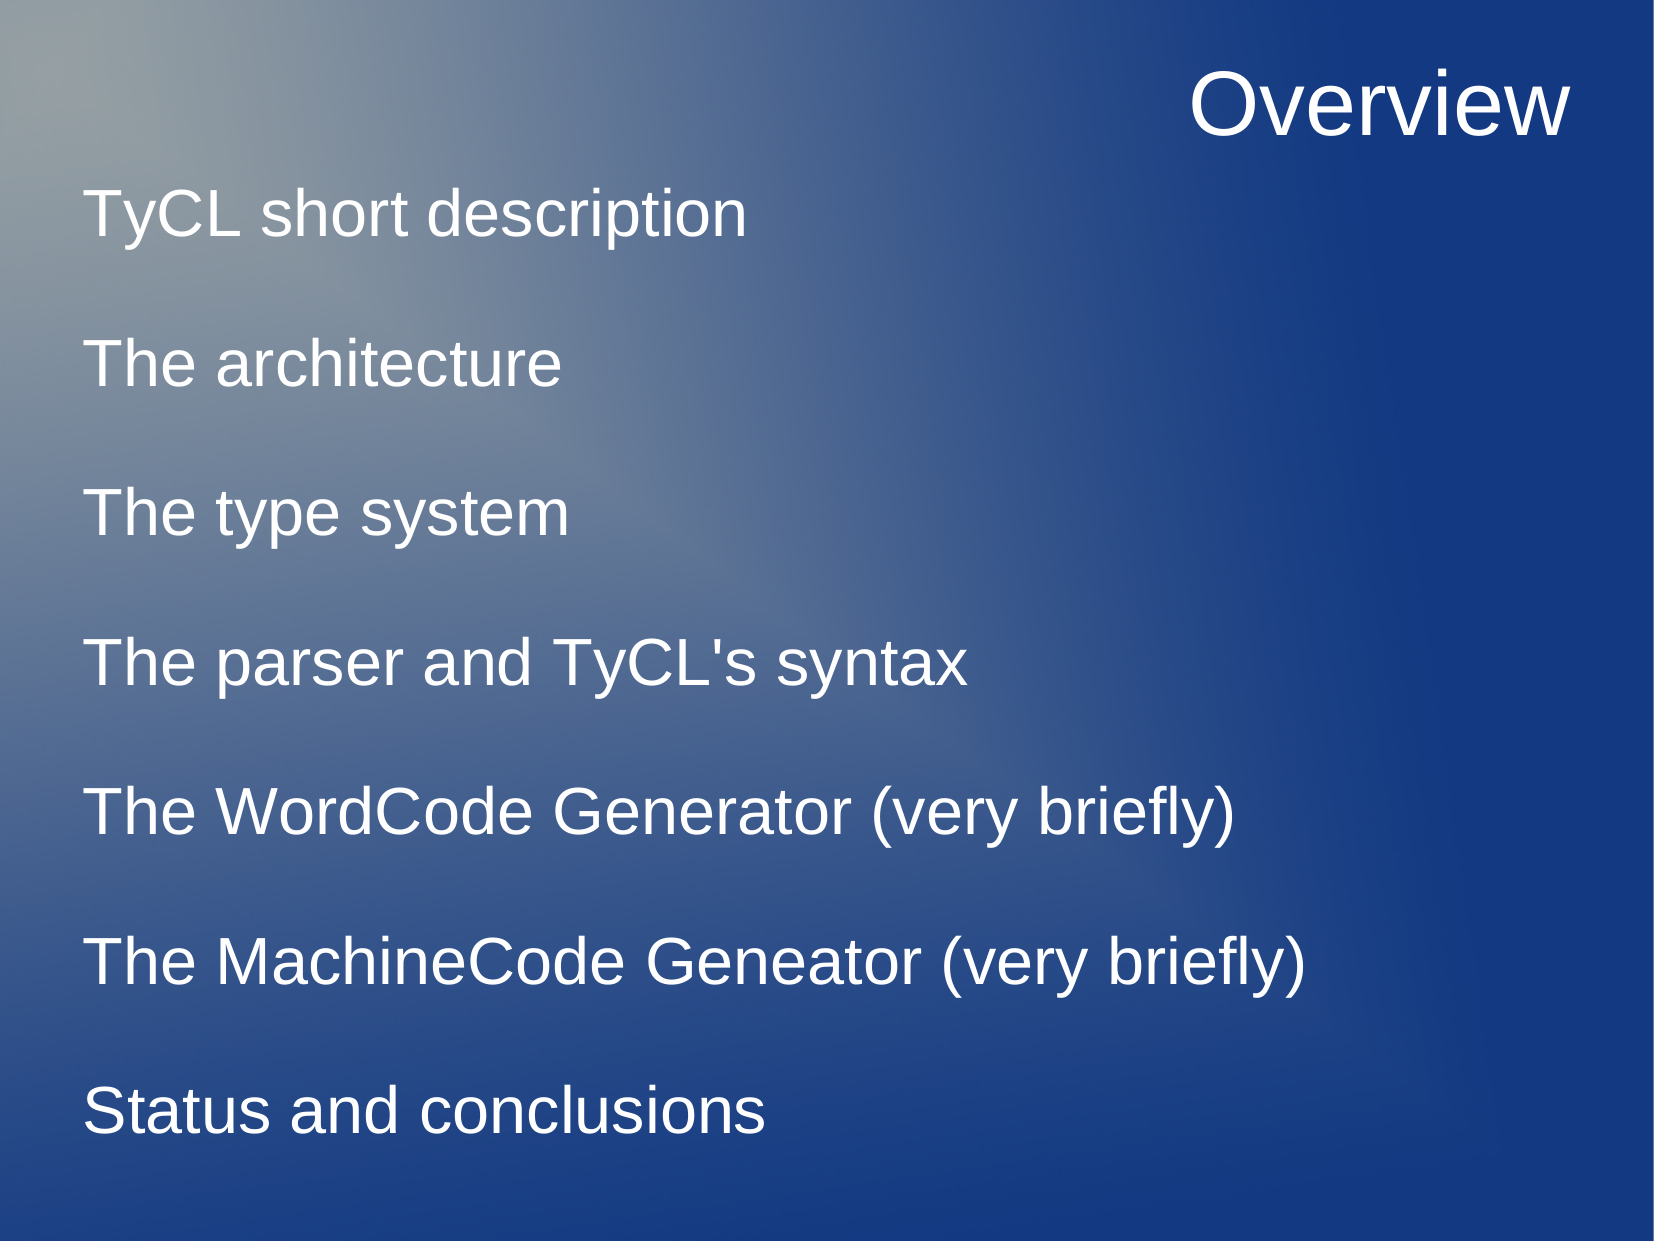

# Overview
TyCL short description
The architecture
The type system
The parser and TyCL's syntax
The WordCode Generator (very briefly)
The MachineCode Geneator (very briefly)
Status and conclusions